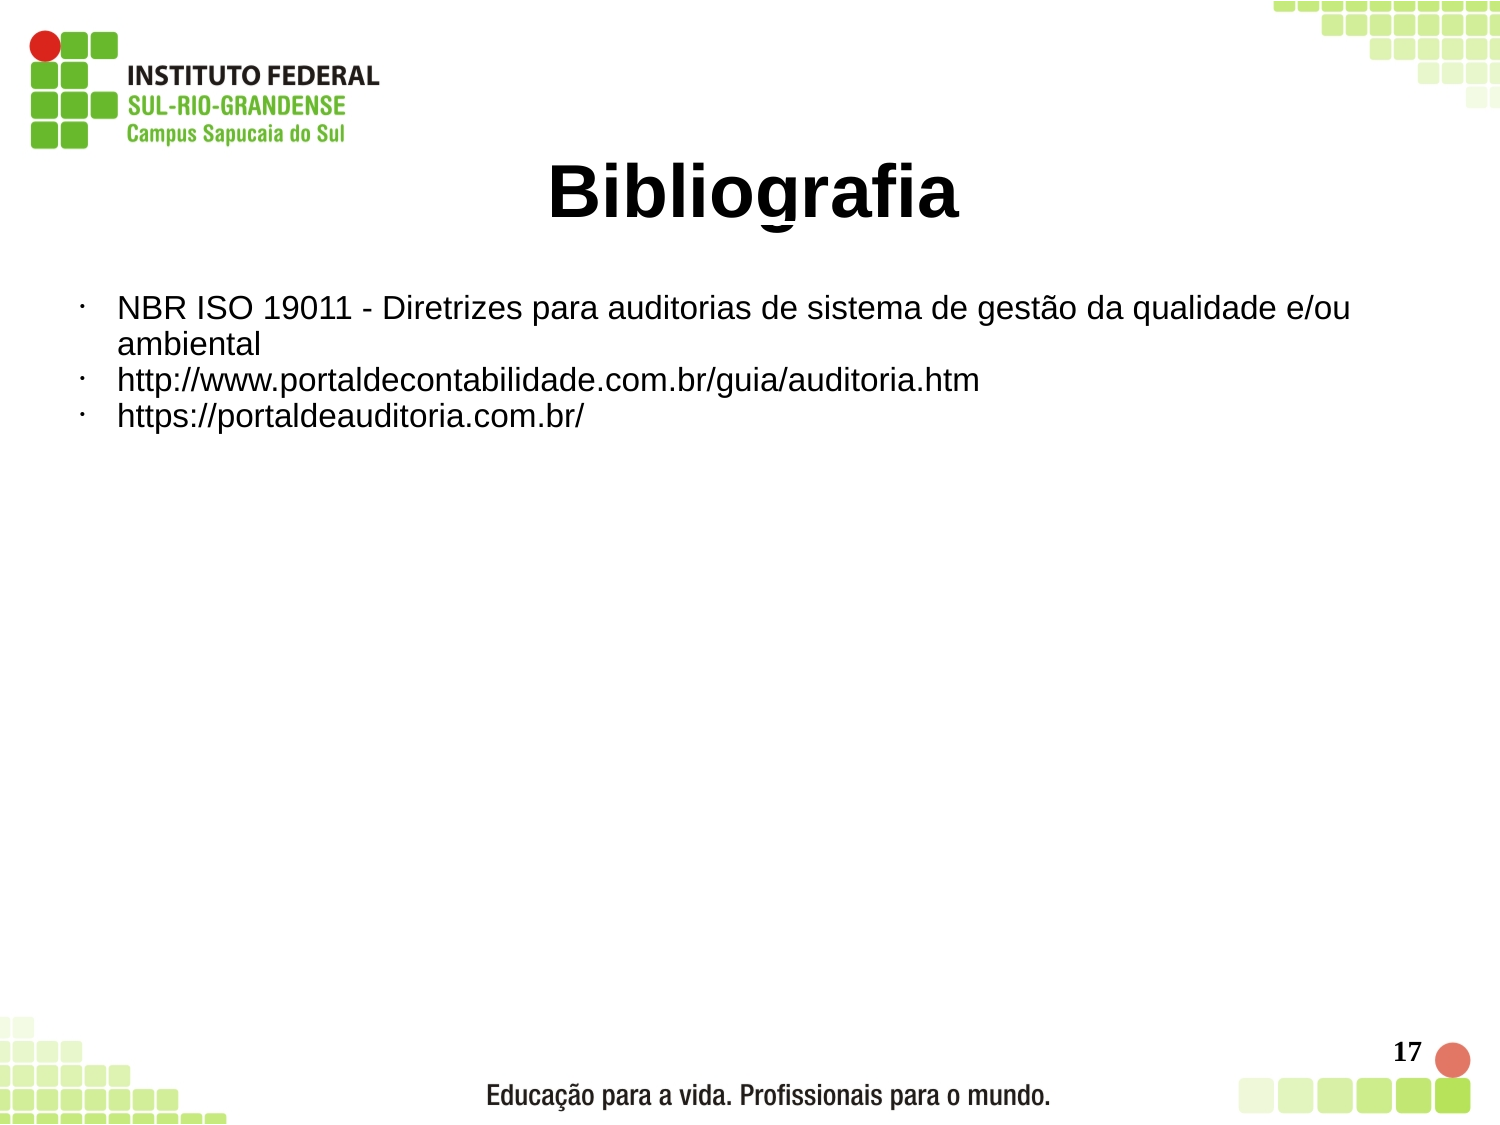

Bibliografia
NBR ISO 19011 - Diretrizes para auditorias de sistema de gestão da qualidade e/ou ambiental
http://www.portaldecontabilidade.com.br/guia/auditoria.htm
https://portaldeauditoria.com.br/